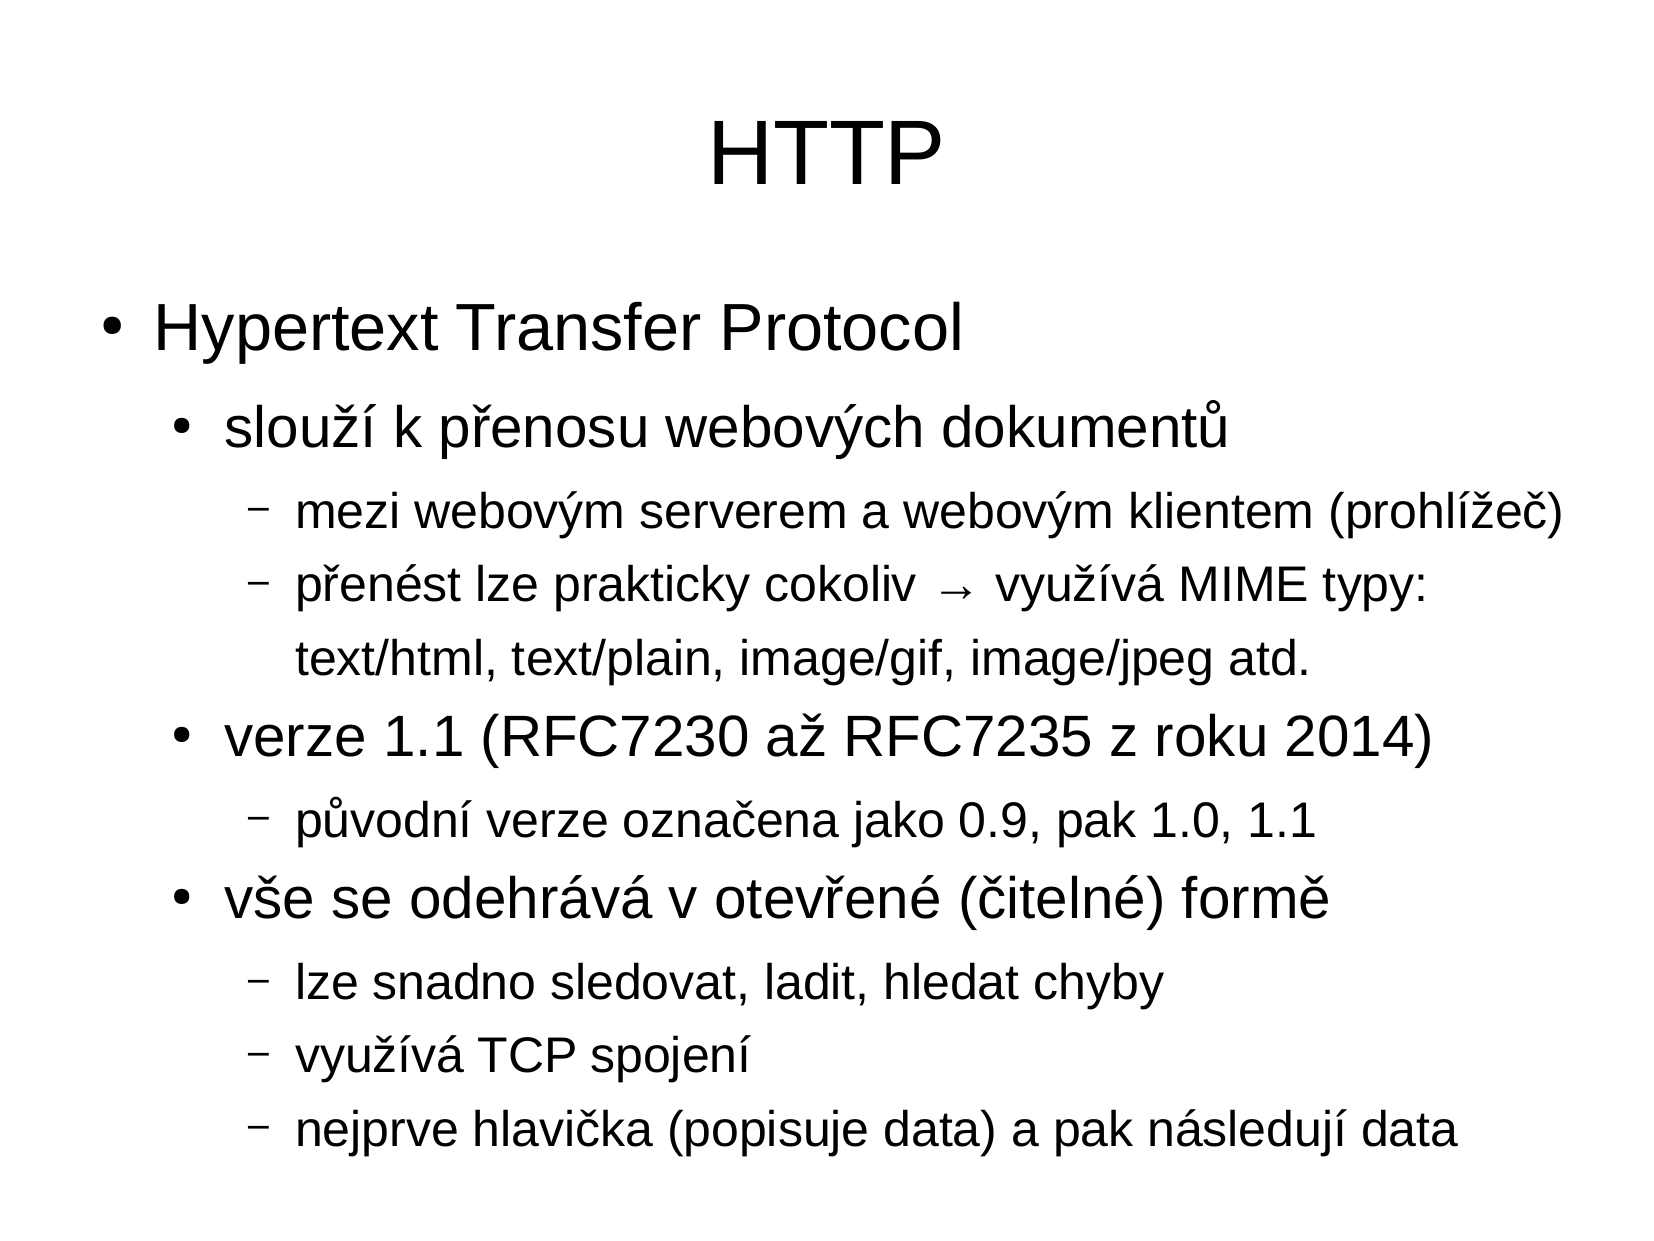

# HTTP
Hypertext Transfer Protocol
slouží k přenosu webových dokumentů
mezi webovým serverem a webovým klientem (prohlížeč)
přenést lze prakticky cokoliv → využívá MIME typy:
text/html, text/plain, image/gif, image/jpeg atd.
verze 1.1 (RFC7230 až RFC7235 z roku 2014)
původní verze označena jako 0.9, pak 1.0, 1.1
vše se odehrává v otevřené (čitelné) formě
lze snadno sledovat, ladit, hledat chyby
využívá TCP spojení
nejprve hlavička (popisuje data) a pak následují data